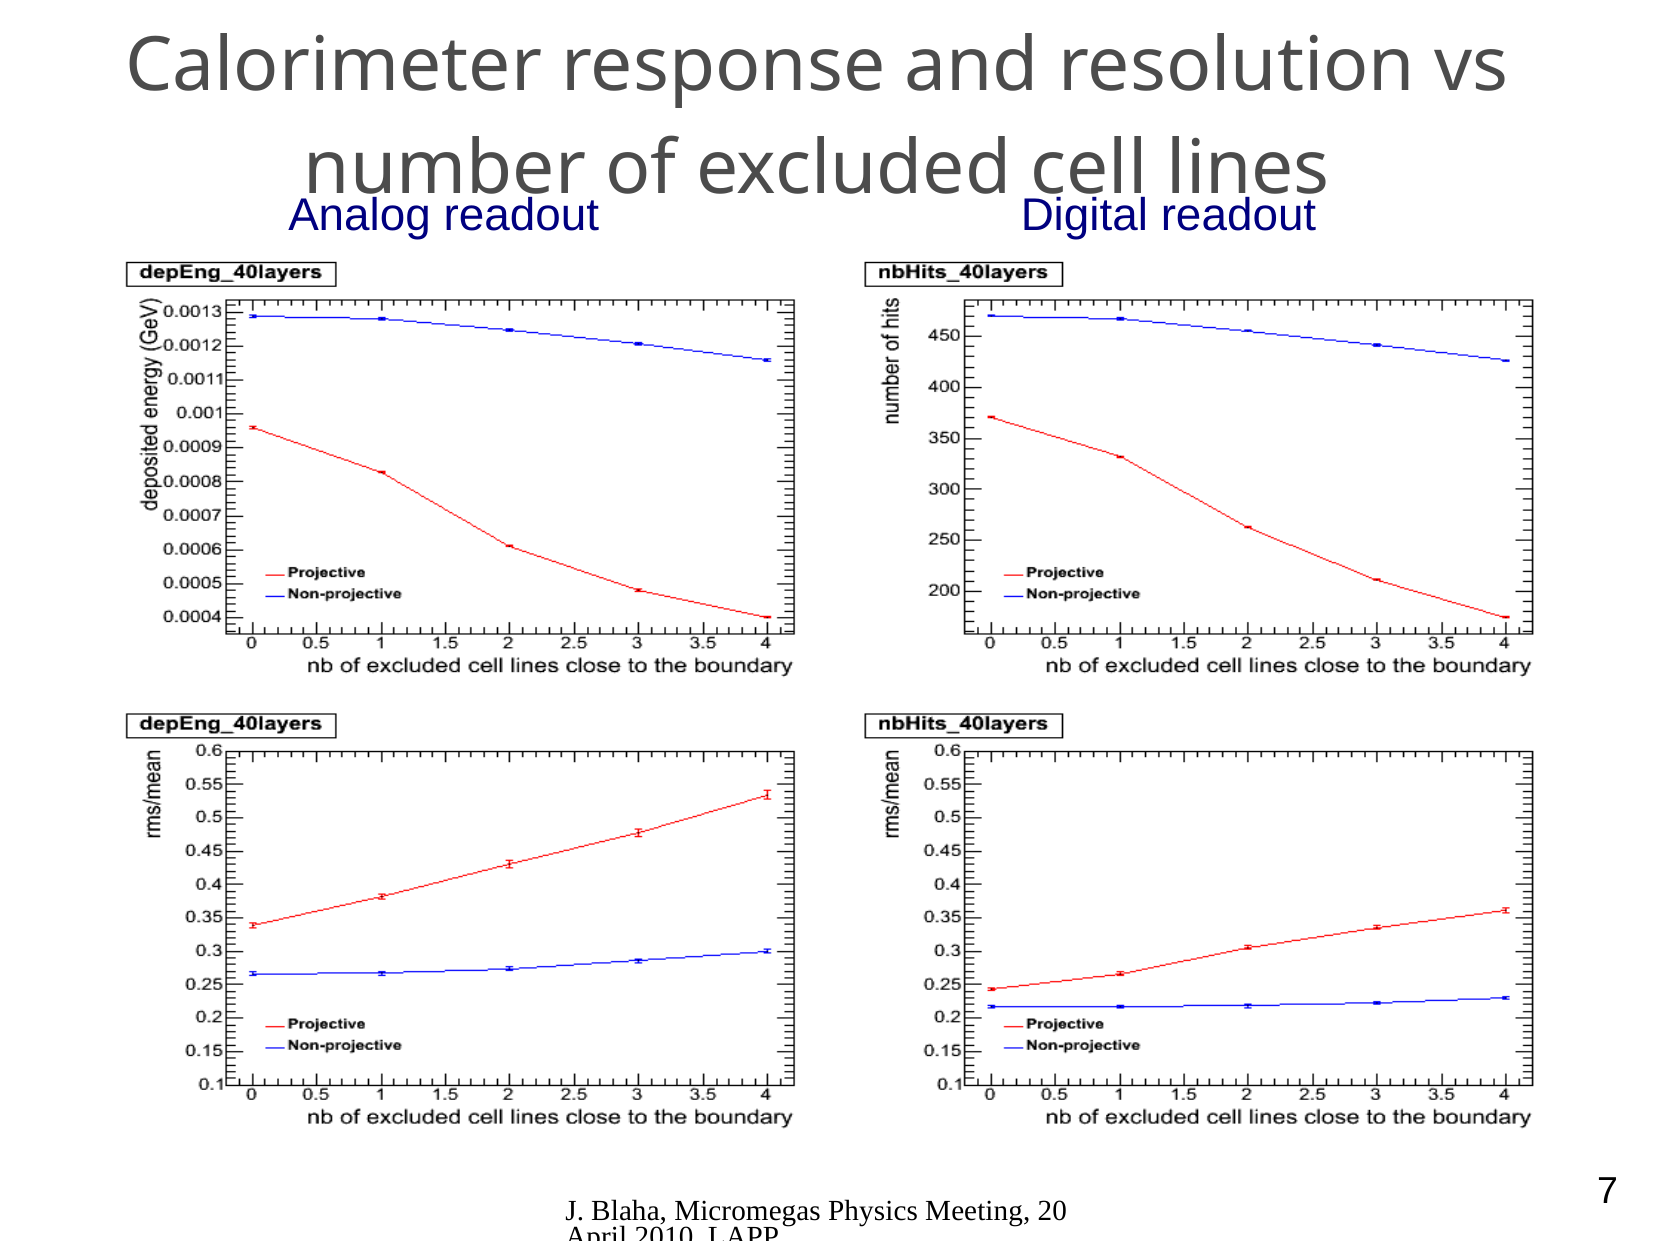

# Calorimeter response and resolution vs number of excluded cell lines
Analog readout
Digital readout
7
J. Blaha, Micromegas Physics Meeting, 20 April 2010, LAPP